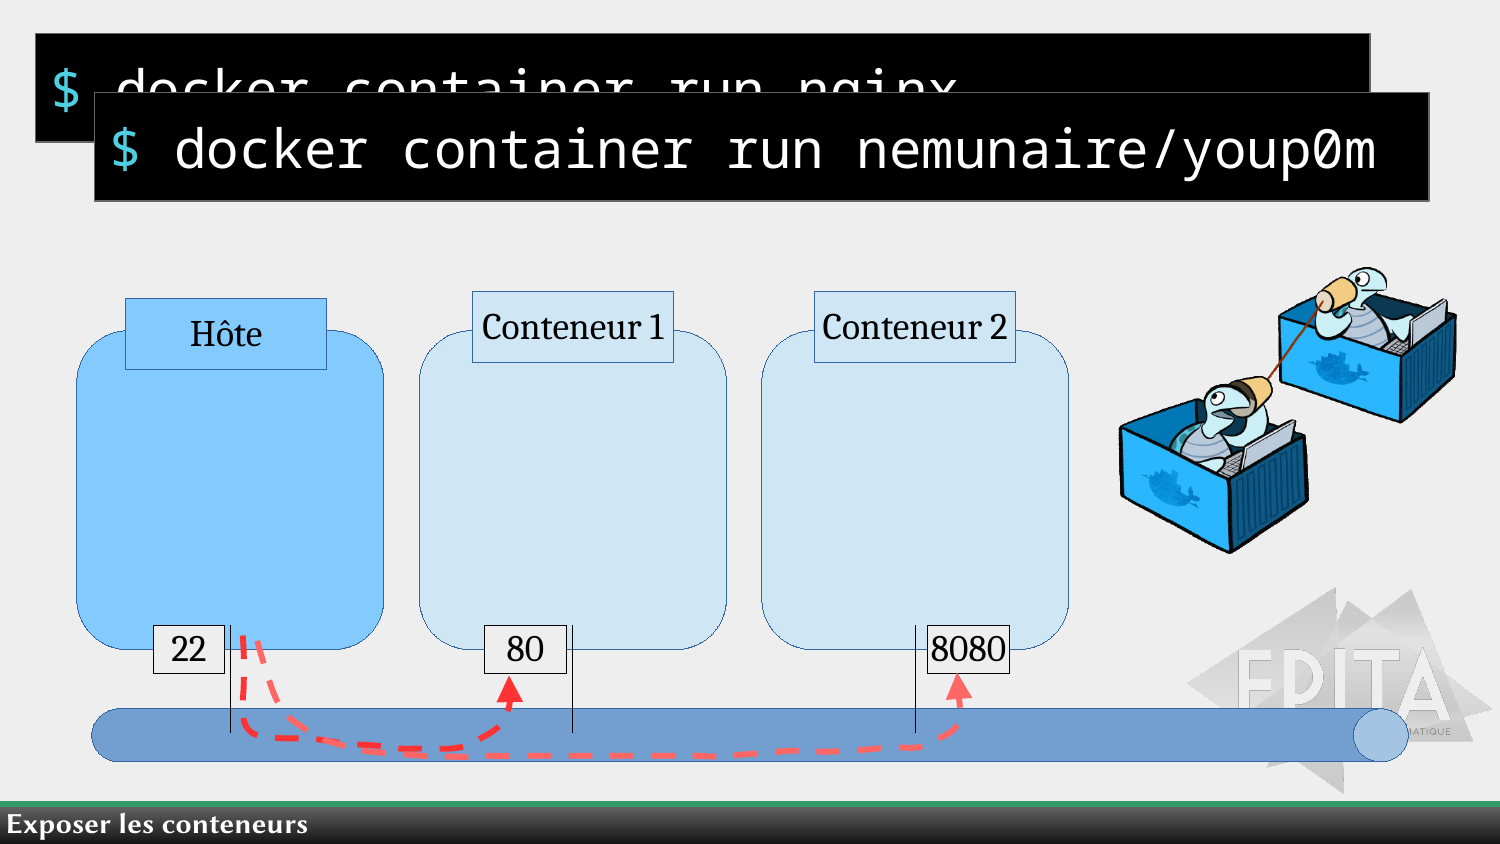

$ docker container run nginx
$ docker container run nemunaire/youp0m
Conteneur 1
Conteneur 2
Hôte
22
80
8080
# Exposer les conteneurs